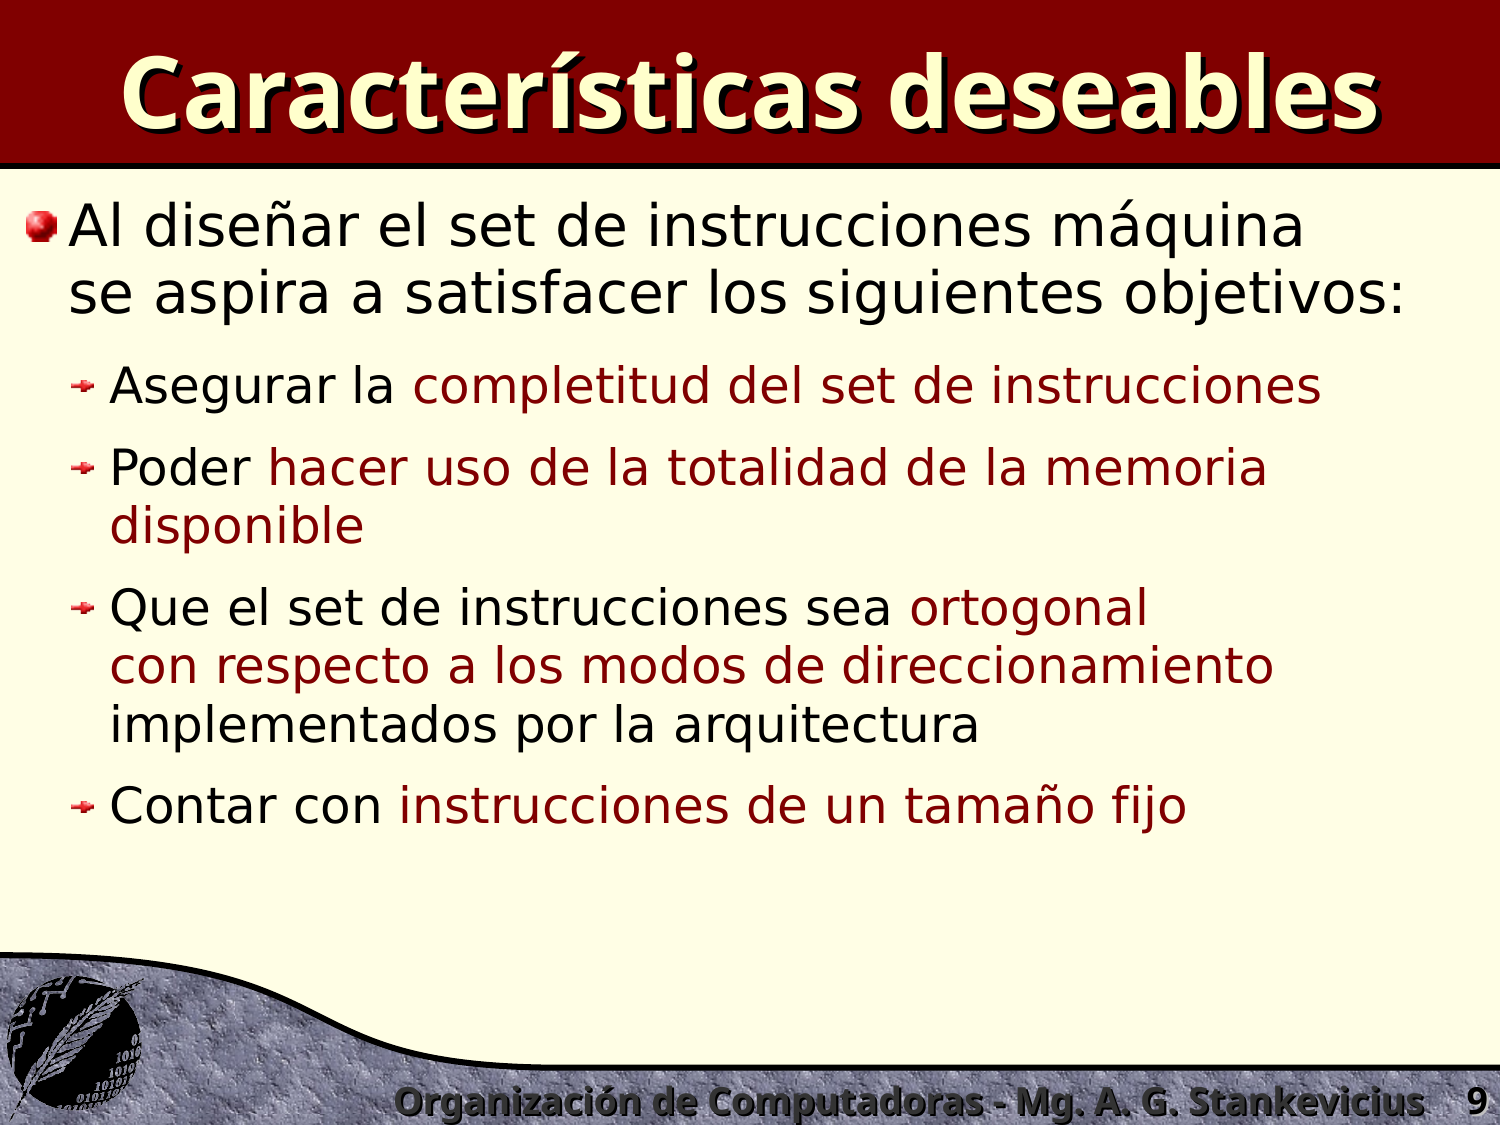

# Características deseables
Al diseñar el set de instrucciones máquina
se aspira a satisfacer los siguientes objetivos:
Asegurar la completitud del set de instrucciones
Poder hacer uso de la totalidad de la memoria disponible
Que el set de instrucciones sea ortogonal
con respecto a los modos de direccionamiento implementados por la arquitectura
Contar con instrucciones de un tamaño fijo
9